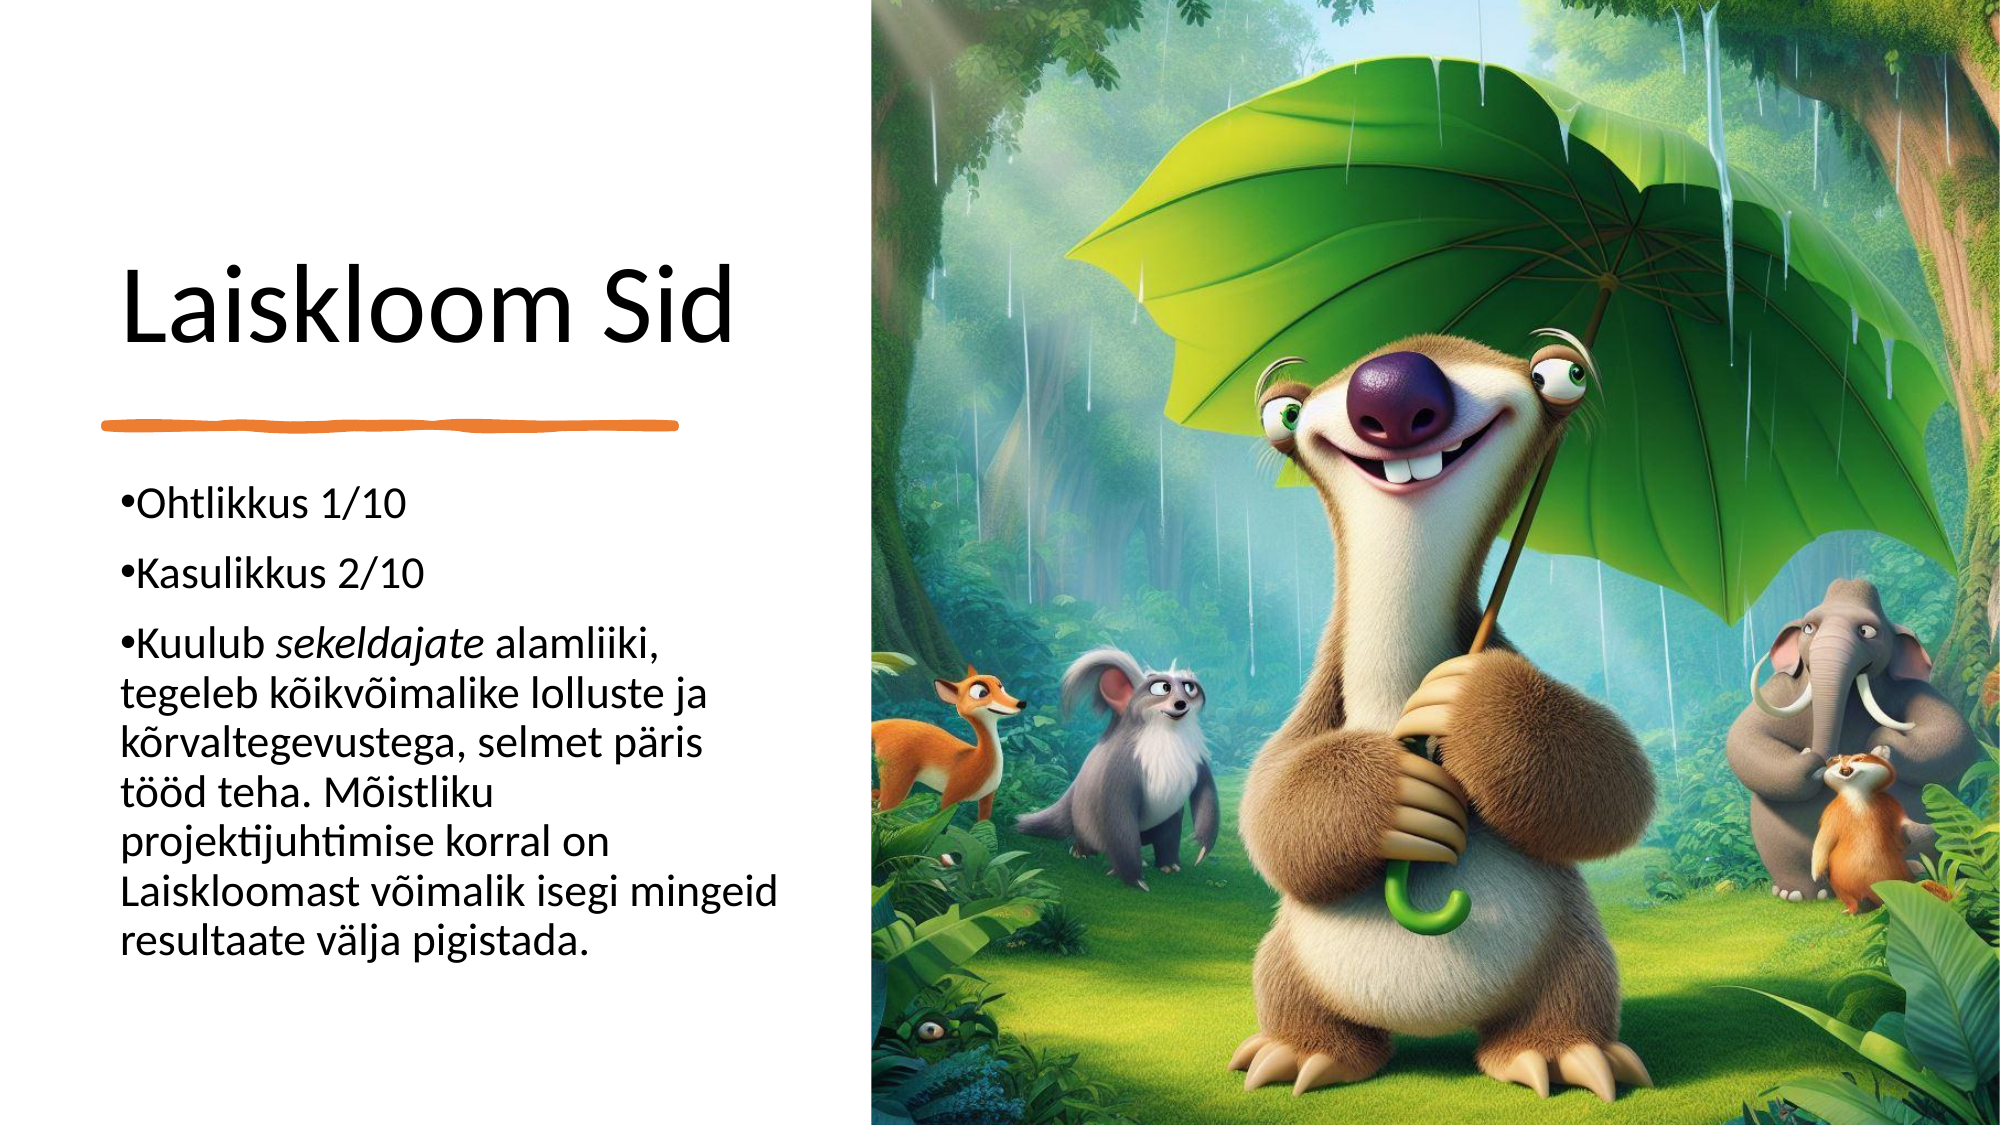

# Laiskloom Sid
Ohtlikkus 1/10
Kasulikkus 2/10
Kuulub sekeldajate alamliiki, tegeleb kõikvõimalike lolluste ja kõrvaltegevustega, selmet päris tööd teha. Mõistliku projektijuhtimise korral on Laiskloomast võimalik isegi mingeid resultaate välja pigistada.